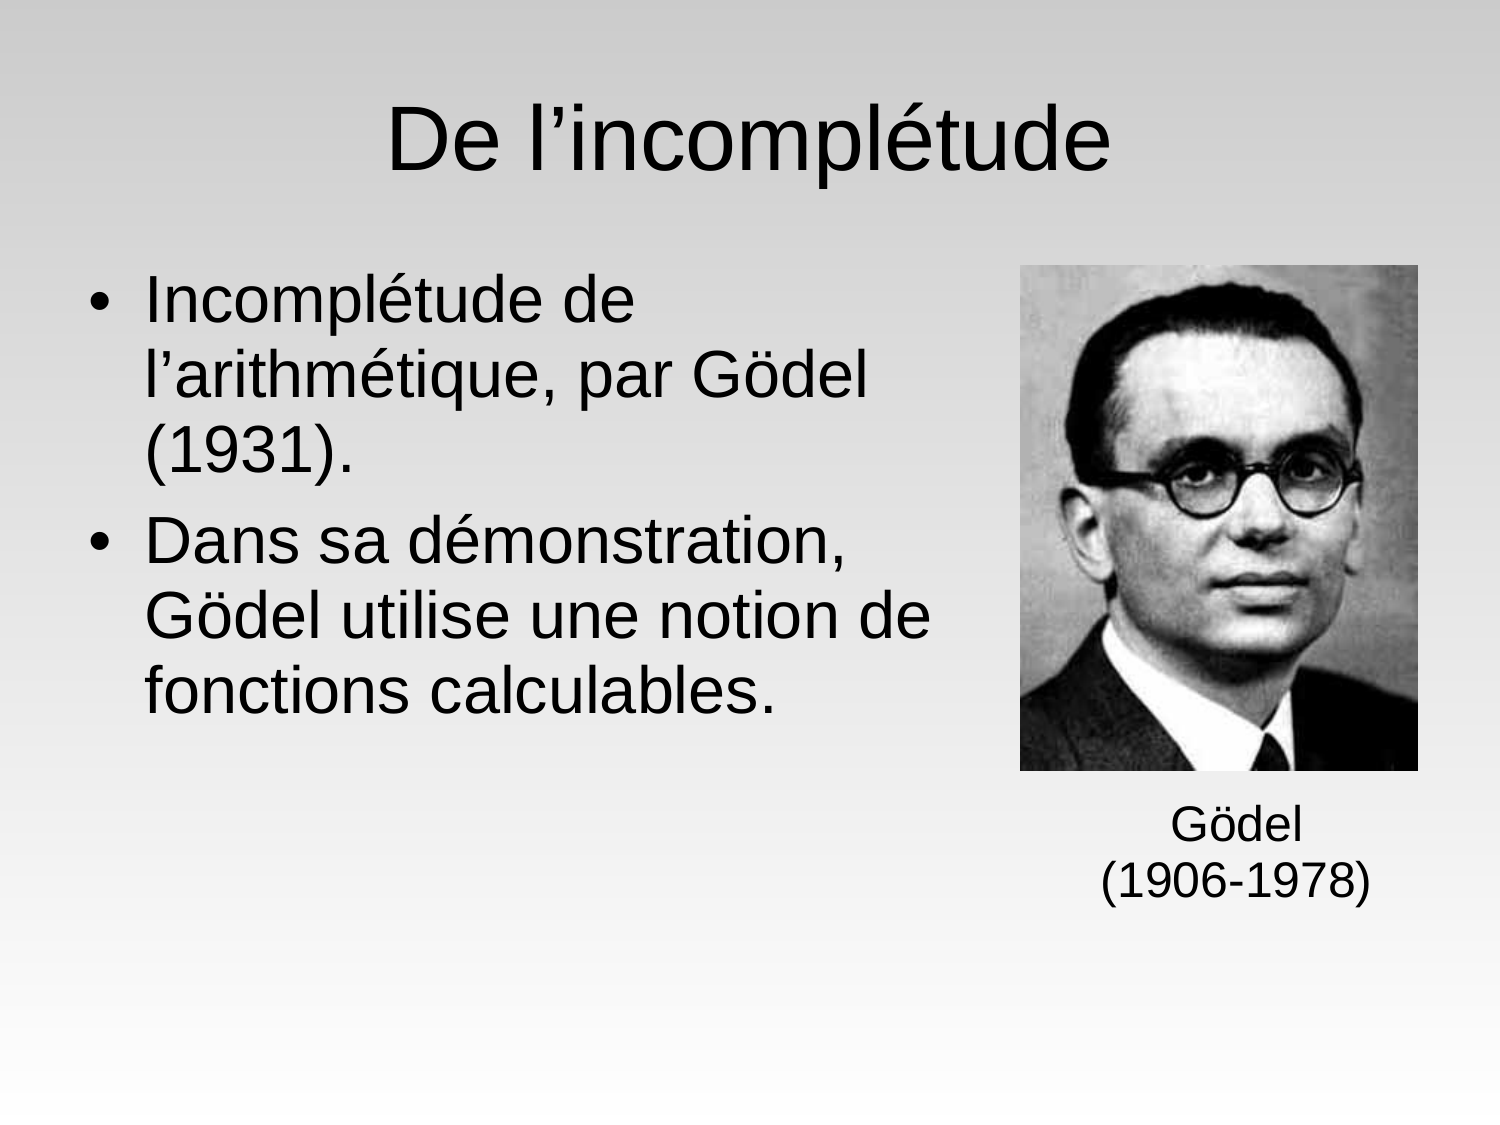

# De l’incomplétude
Incomplétude de l’arithmétique, par Gödel (1931).
Dans sa démonstration, Gödel utilise une notion de fonctions calculables.
Gödel
(1906-1978)